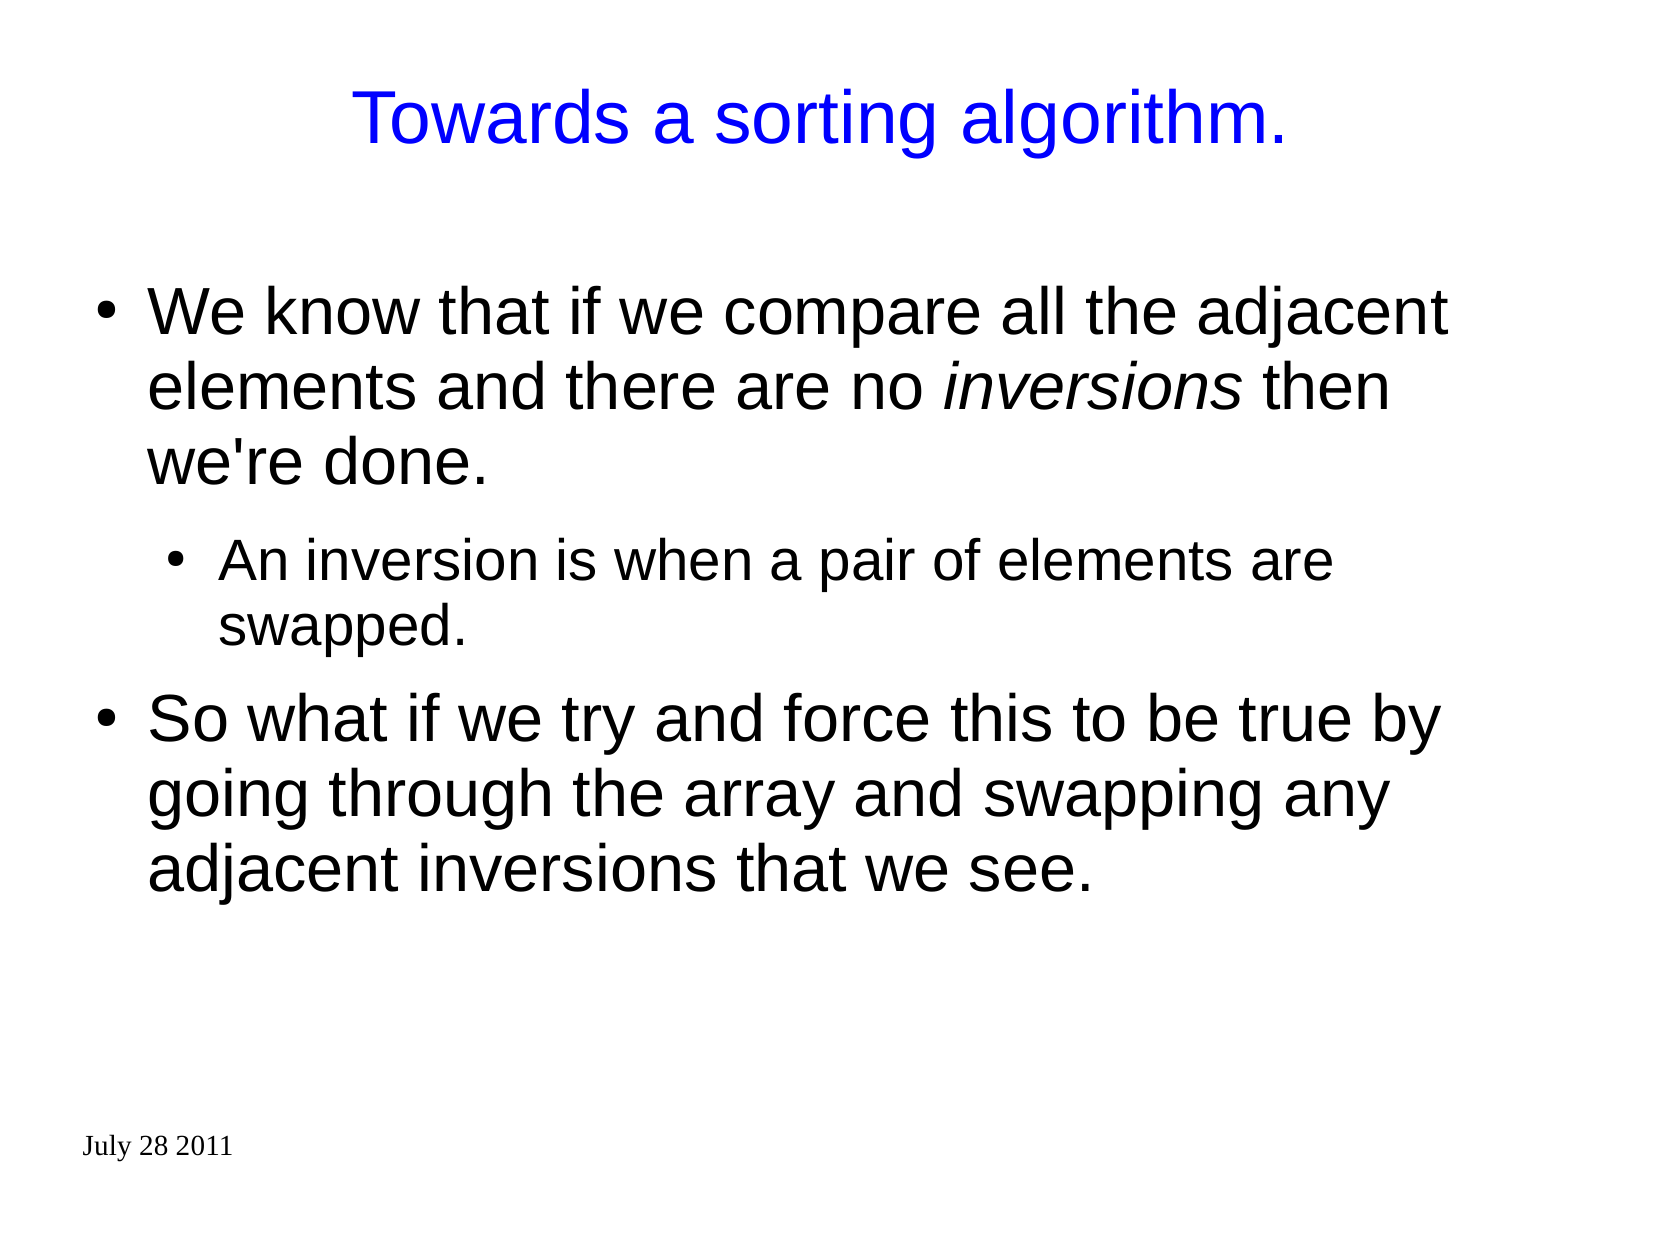

# Towards a sorting algorithm.
We know that if we compare all the adjacent elements and there are no inversions then we're done.
An inversion is when a pair of elements are swapped.
So what if we try and force this to be true by going through the array and swapping any adjacent inversions that we see.
July 28 2011